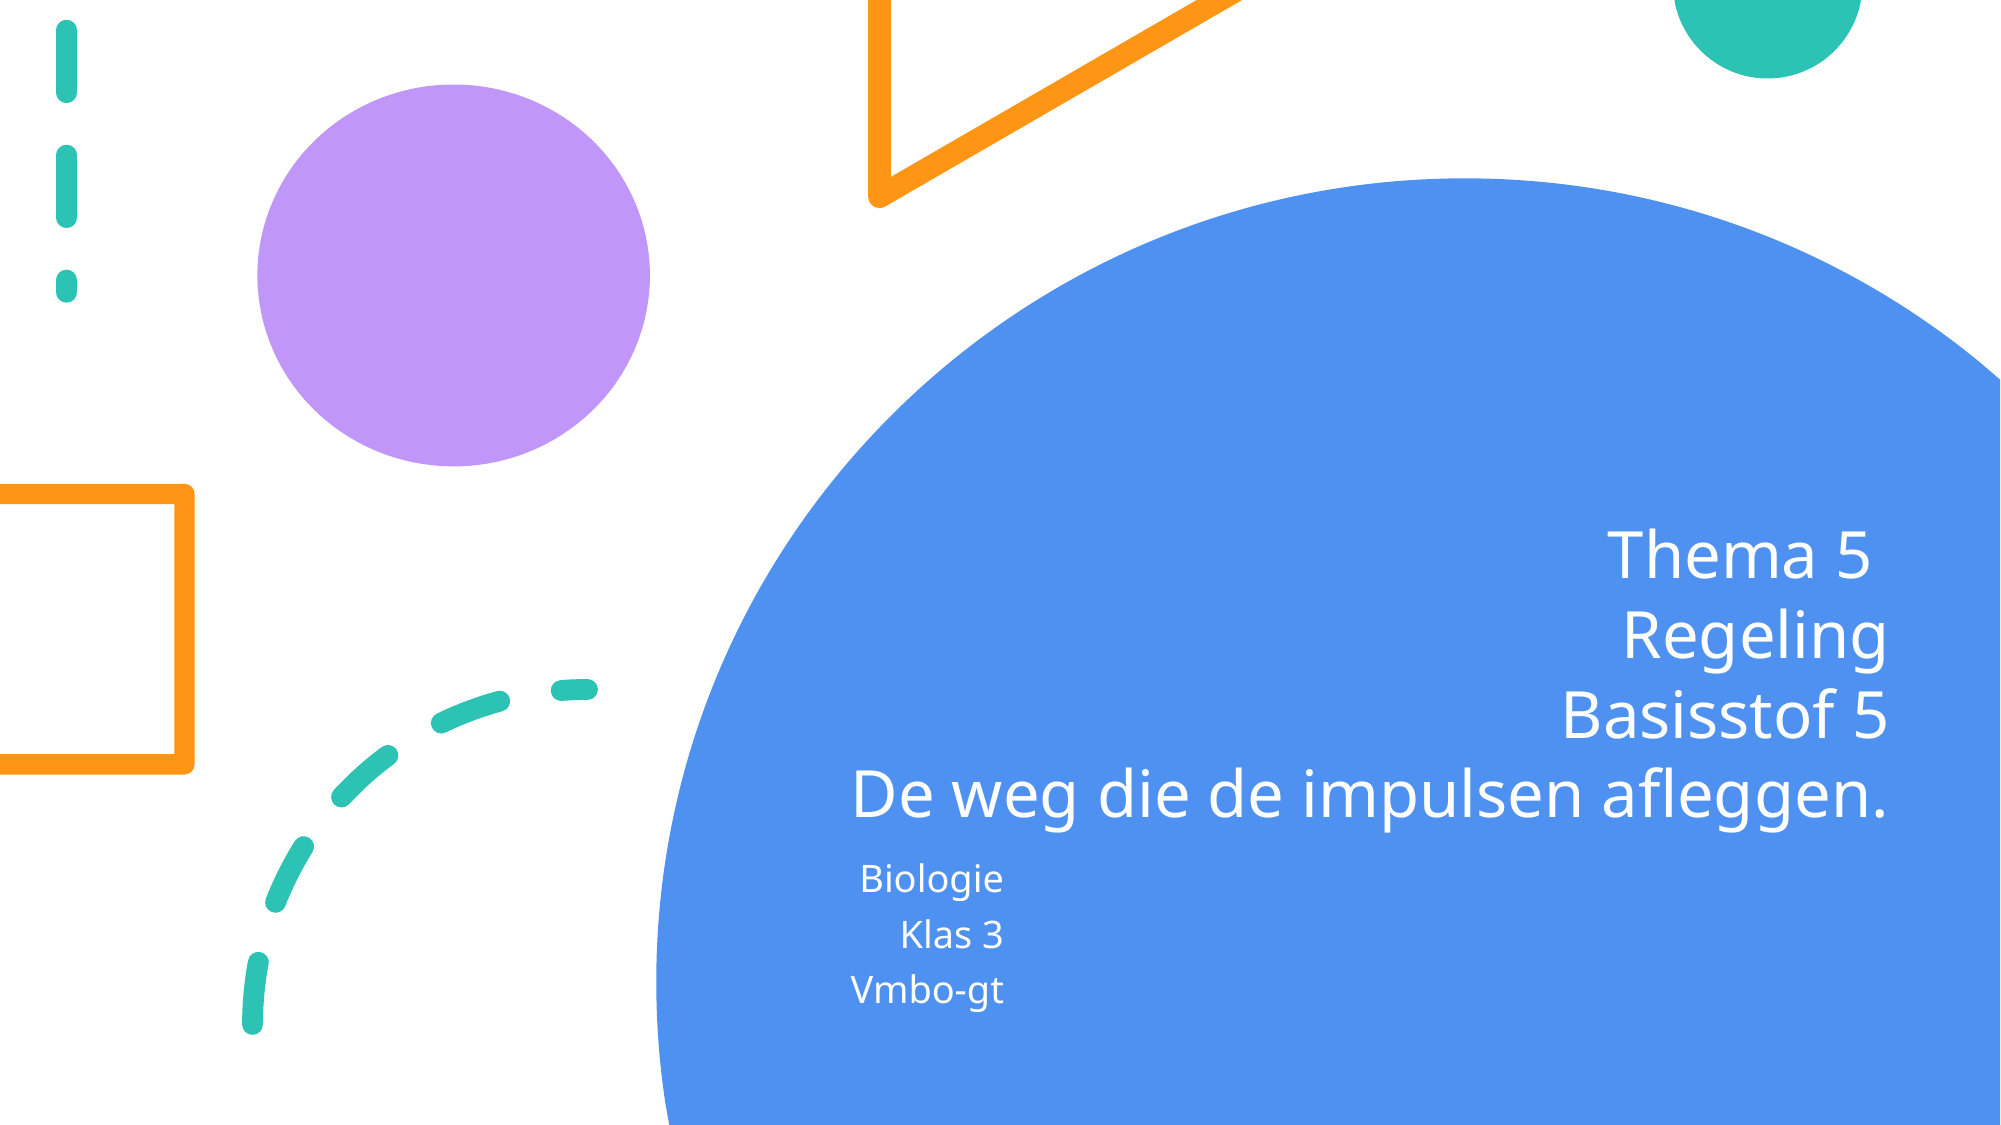

# Thema 5 Regeling Basisstof 5 De weg die de impulsen afleggen.
Biologie
Klas 3
Vmbo-gt